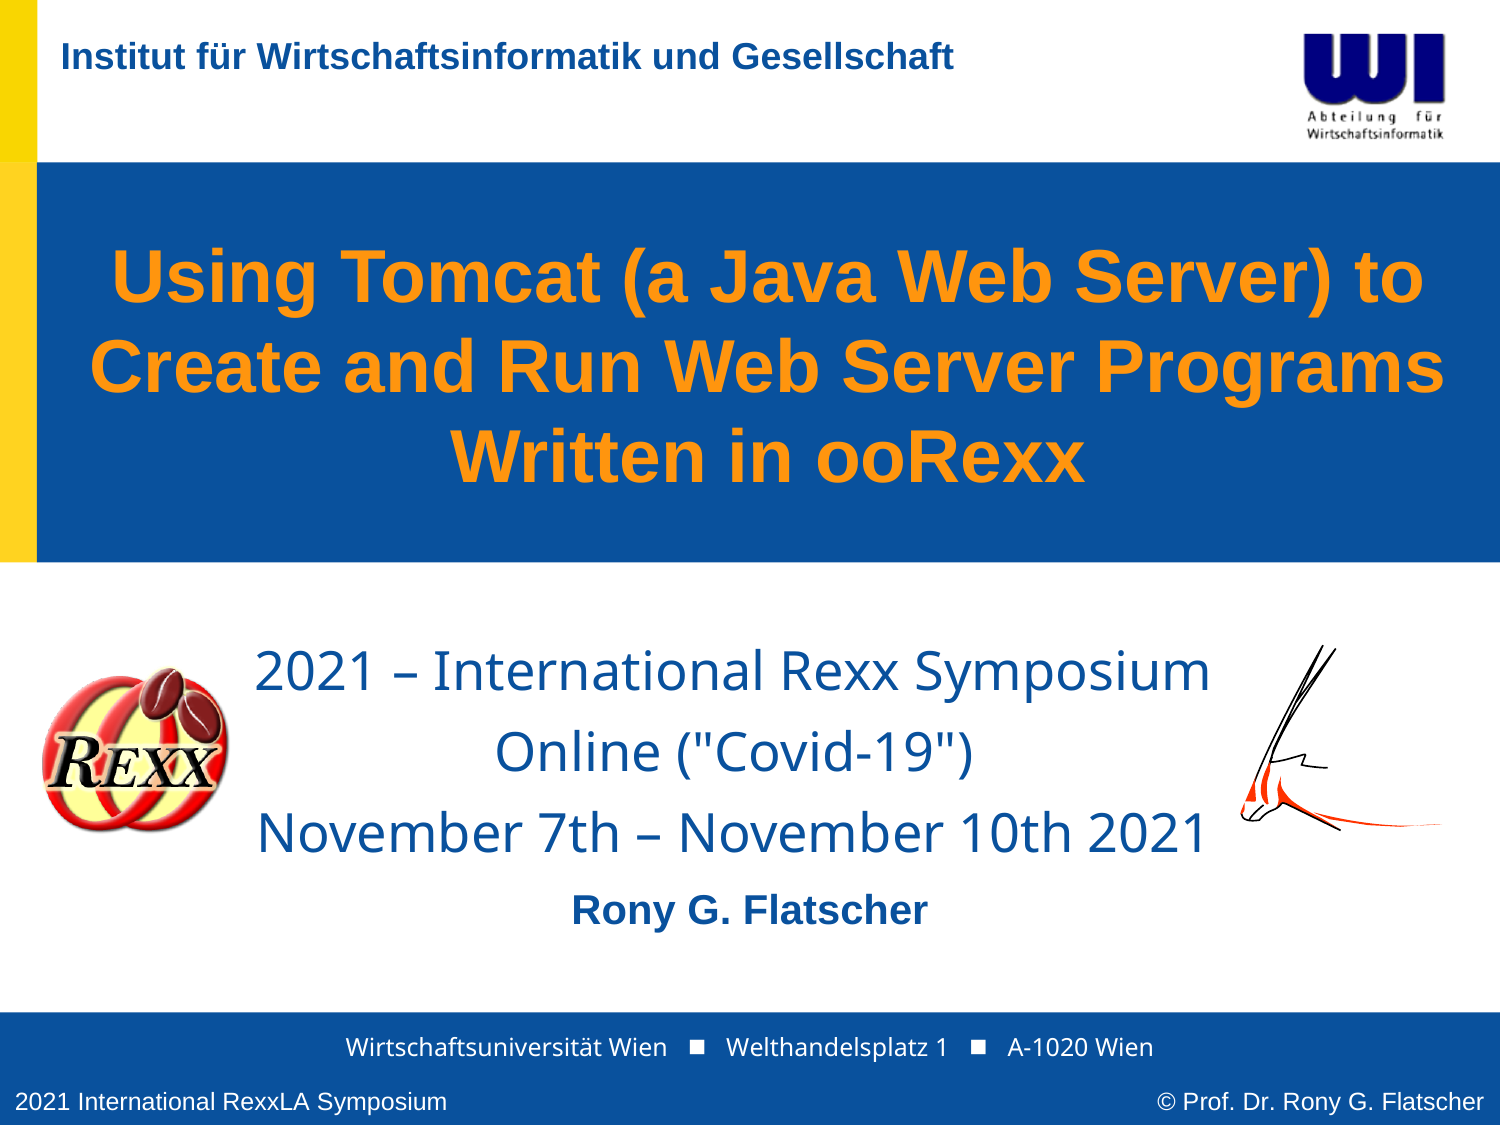

# Using Tomcat (a Java Web Server) to Create and Run Web Server Programs Written in ooRexx
2021 – International Rexx Symposium
Online ("Covid-19")
November 7th – November 10th 2021